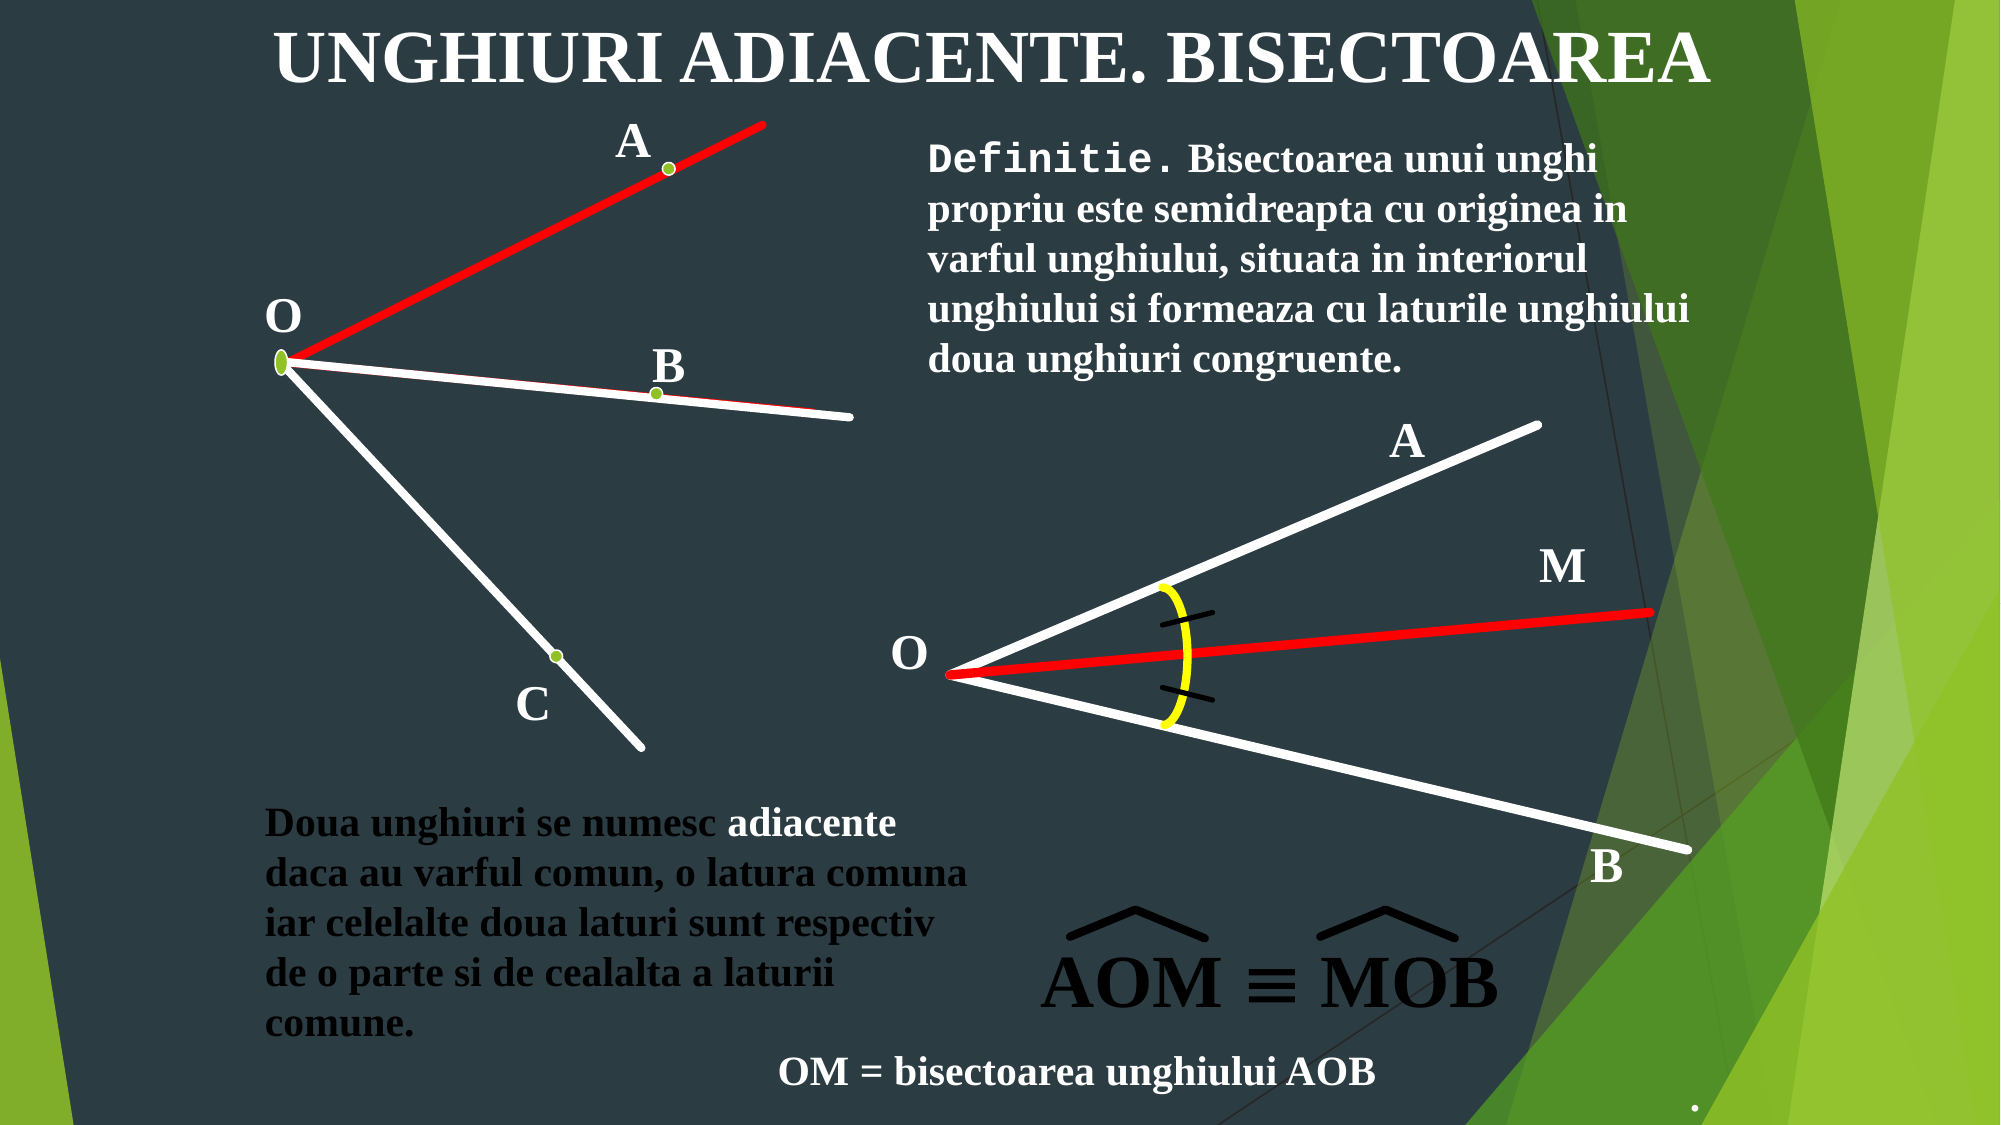

UNGHIURI ADIACENTE. BISECTOAREA
A
Definitie. Bisectoarea unui unghi propriu este semidreapta cu originea in varful unghiului, situata in interiorul unghiului si formeaza cu laturile unghiului doua unghiuri congruente.
O
B
A
M
O
C
Doua unghiuri se numesc adiacente daca au varful comun, o latura comuna iar celelalte doua laturi sunt respectiv de o parte si de cealalta a laturii comune.
B
AOM  MOB
OM = bisectoarea unghiului AOB
.